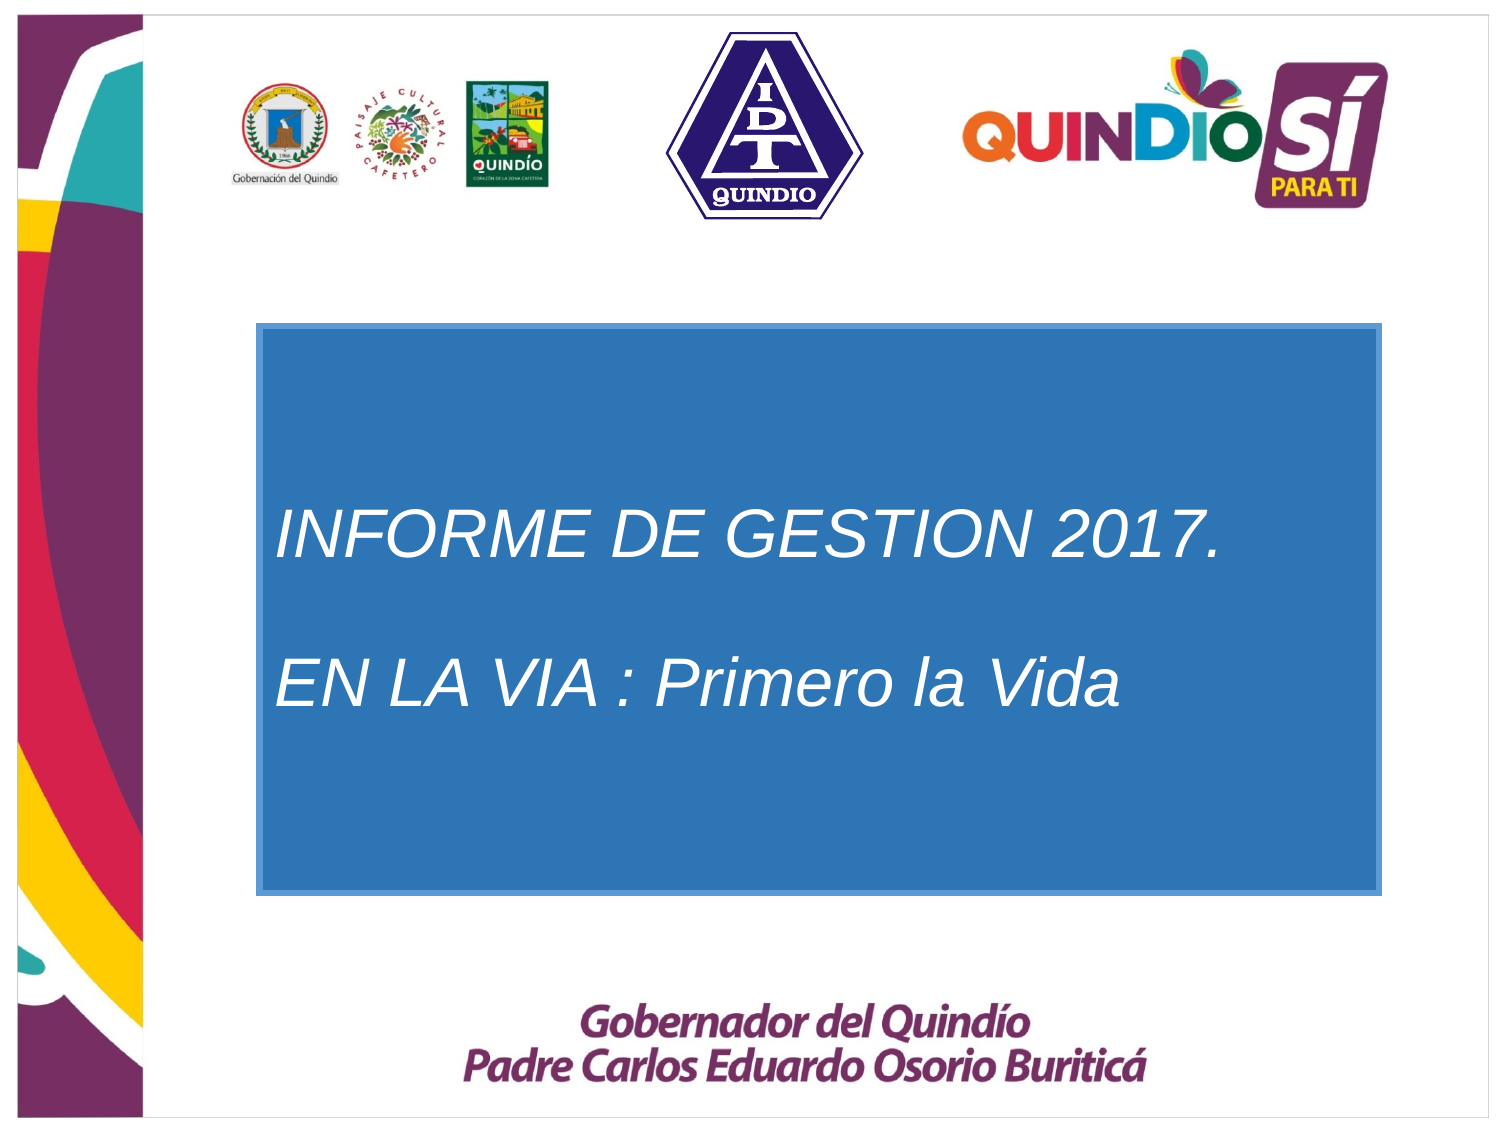

# INFORME DE GESTION 2017. EN LA VIA : Primero la Vida